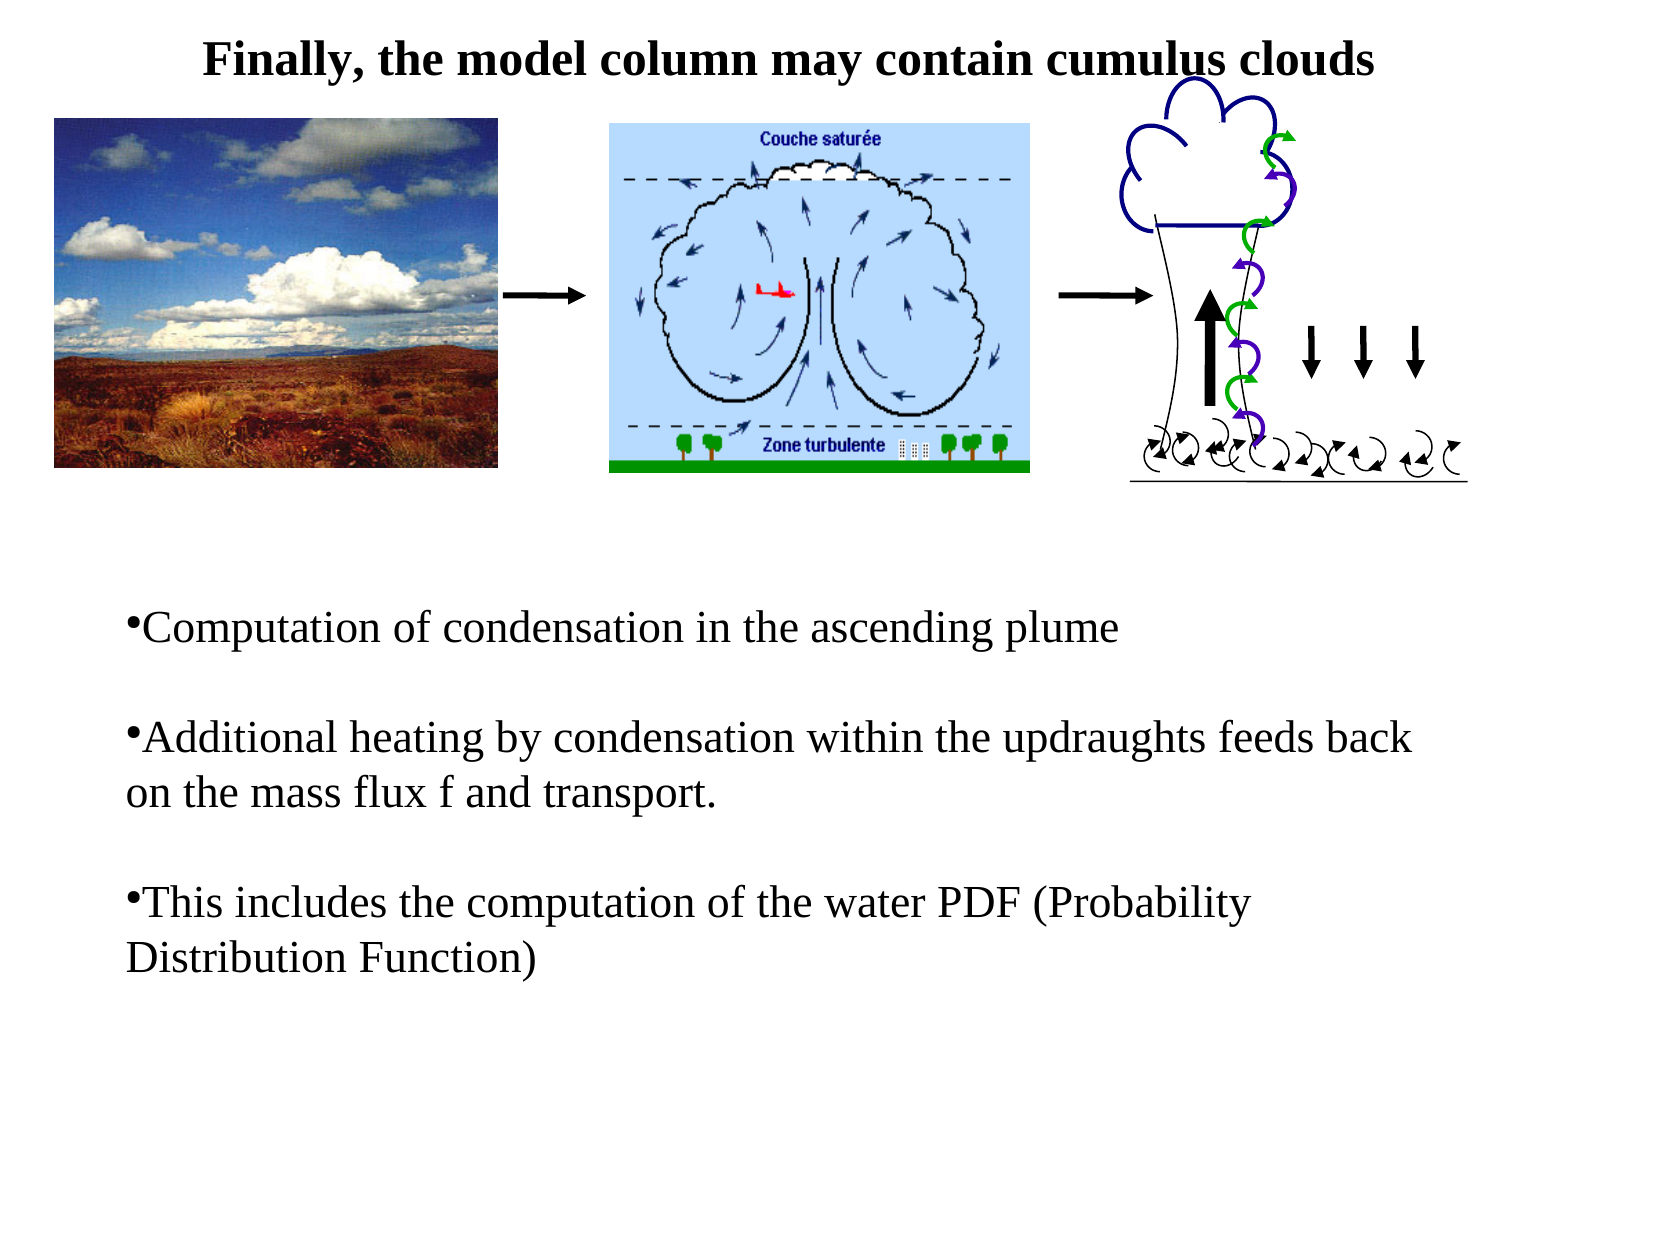

Finally, the model column may contain cumulus clouds
Computation of condensation in the ascending plume
Additional heating by condensation within the updraughts feeds back
on the mass flux f and transport.
This includes the computation of the water PDF (Probability
Distribution Function)